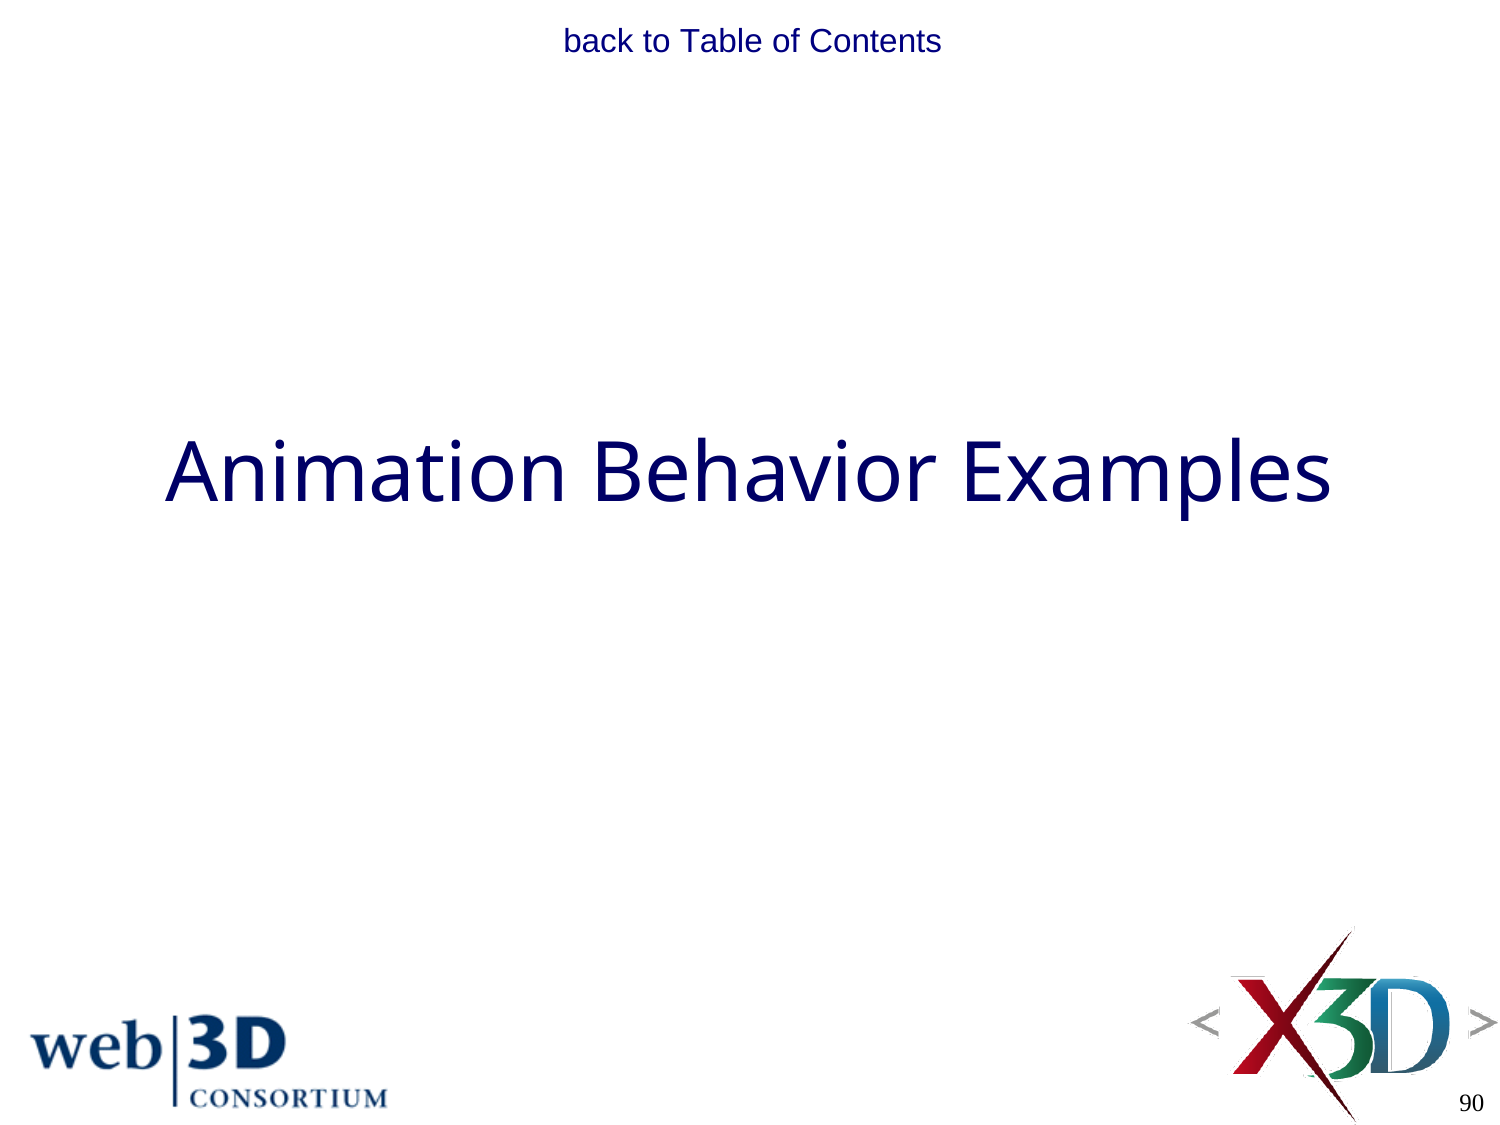

back to Table of Contents
# Animation Behavior Examples